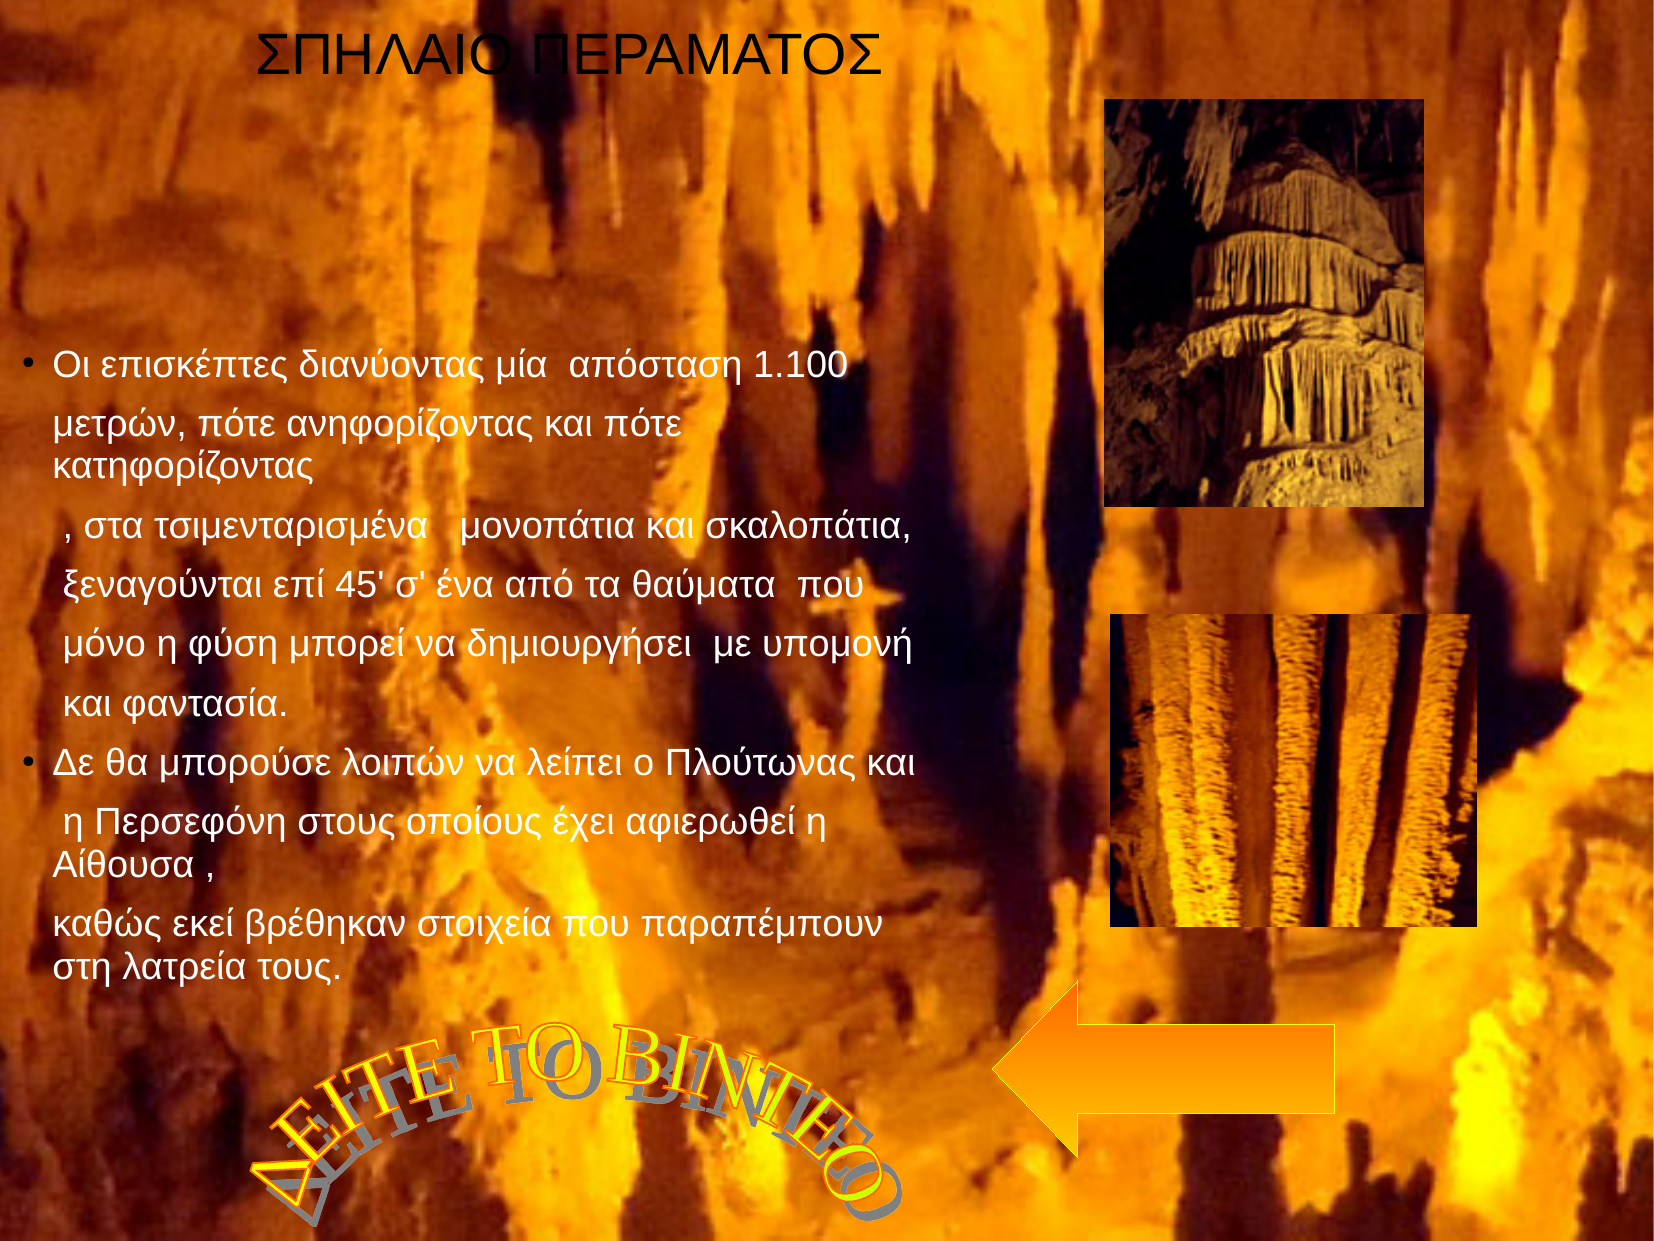

ΣΠΗΛΑΙΟ ΠΕΡΑΜΑΤΟΣ
# Οι επισκέπτες διανύοντας μία απόσταση 1.100
μετρών, πότε ανηφορίζοντας και πότε κατηφορίζοντας
 , στα τσιμενταρισμένα μονοπάτια και σκαλοπάτια,
 ξεναγούνται επί 45' σ' ένα από τα θαύματα που
 μόνο η φύση μπορεί να δημιουργήσει με υπομονή
 και φαντασία.
Δε θα μπορούσε λοιπών να λείπει ο Πλούτωνας και
 η Περσεφόνη στους οποίους έχει αφιερωθεί η Αίθουσα ,
καθώς εκεί βρέθηκαν στοιχεία που παραπέμπουν στη λατρεία τους.
ΔΕΙΤΕ ΤΟ ΒΙΝΤΕΟ